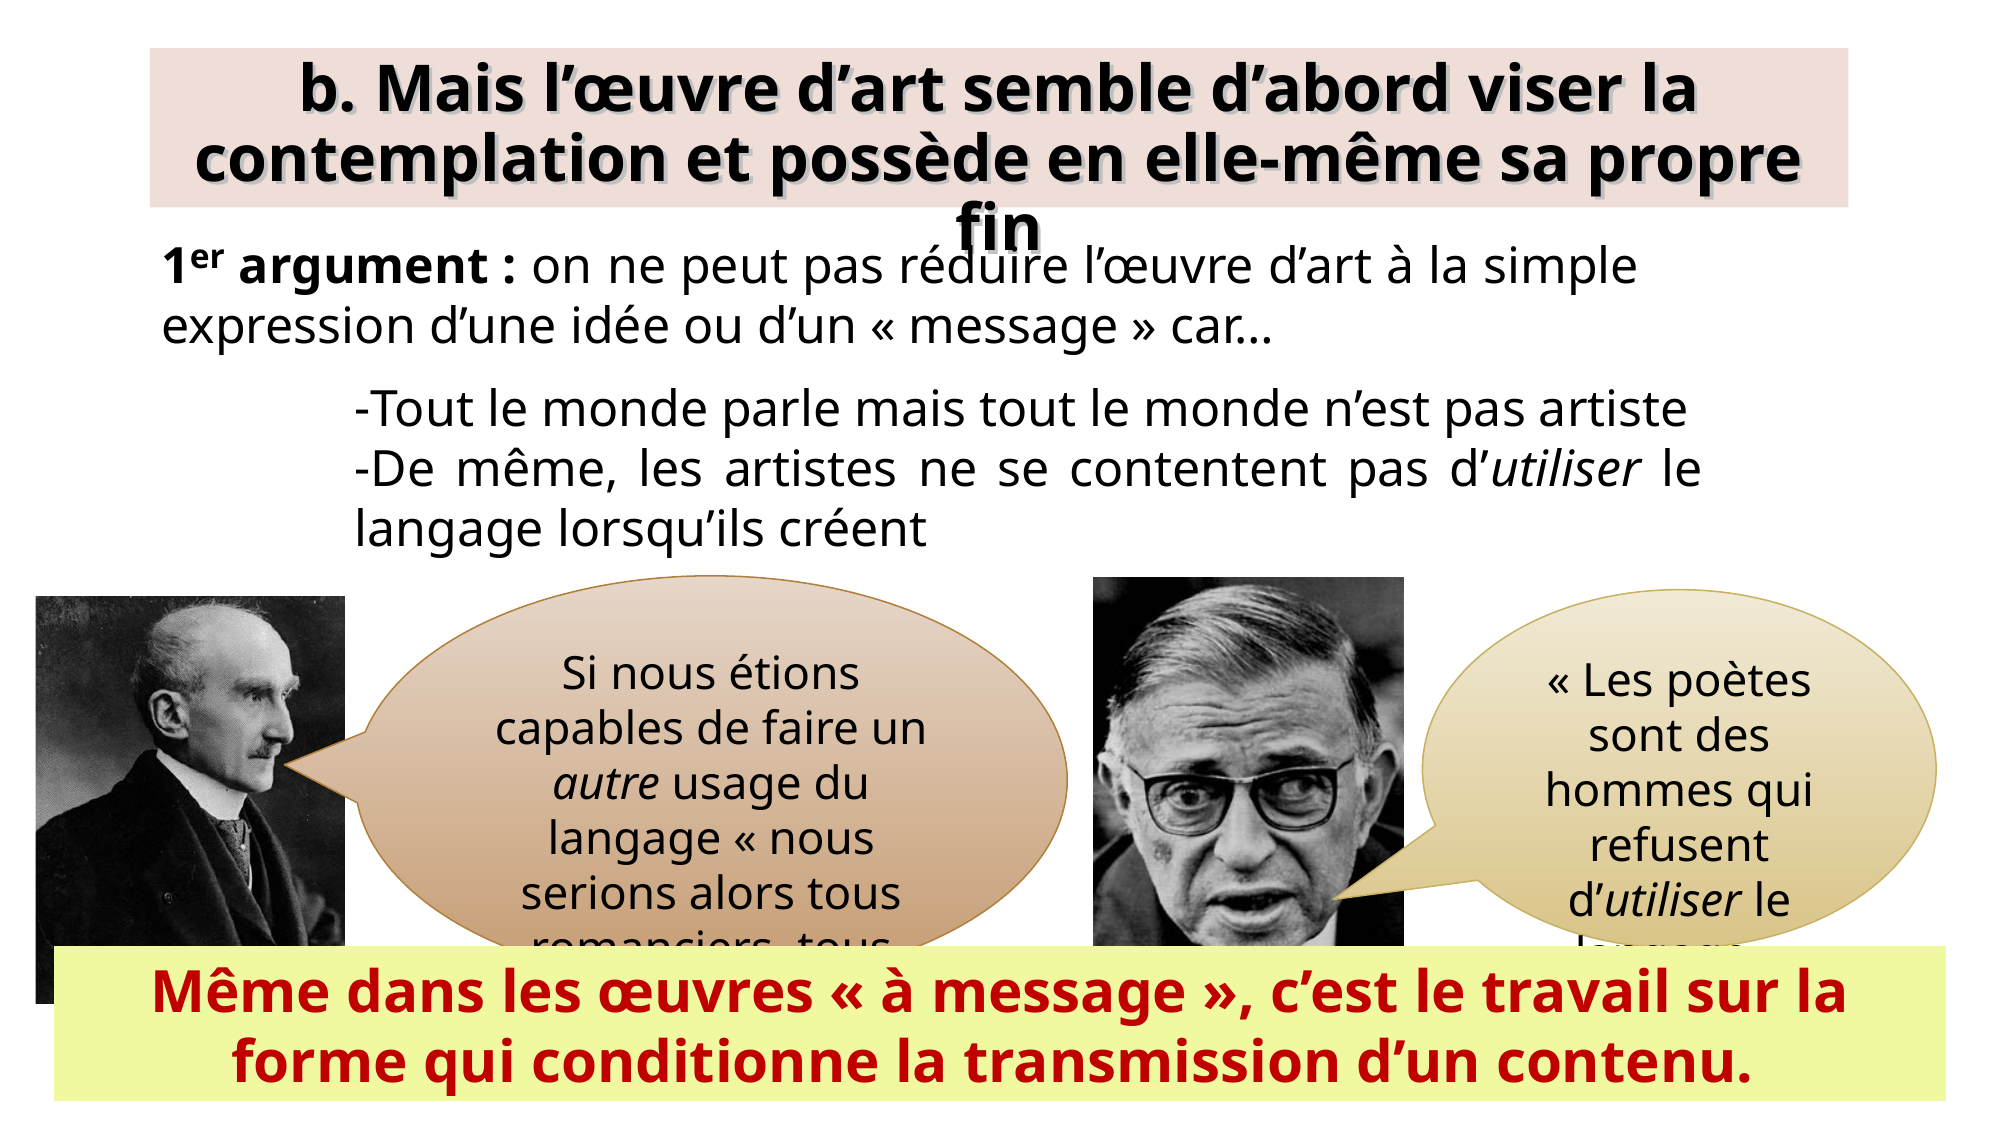

b. Mais l’œuvre d’art semble d’abord viser la contemplation et possède en elle-même sa propre fin
1er argument : on ne peut pas réduire l’œuvre d’art à la simple expression d’une idée ou d’un « message » car…
Tout le monde parle mais tout le monde n’est pas artiste
De même, les artistes ne se contentent pas d’utiliser le langage lorsqu’ils créent
Si nous étions capables de faire un autre usage du langage « nous serions alors tous romanciers, tous poètes, tous musiciens »
« Les poètes sont des hommes qui refusent d’utiliser le langage »
Même dans les œuvres « à message », c’est le travail sur la forme qui conditionne la transmission d’un contenu.
J.-P. Sartre,
Qu’est-ce que la littérature ?
Bergson, Le Rire, chap. 3